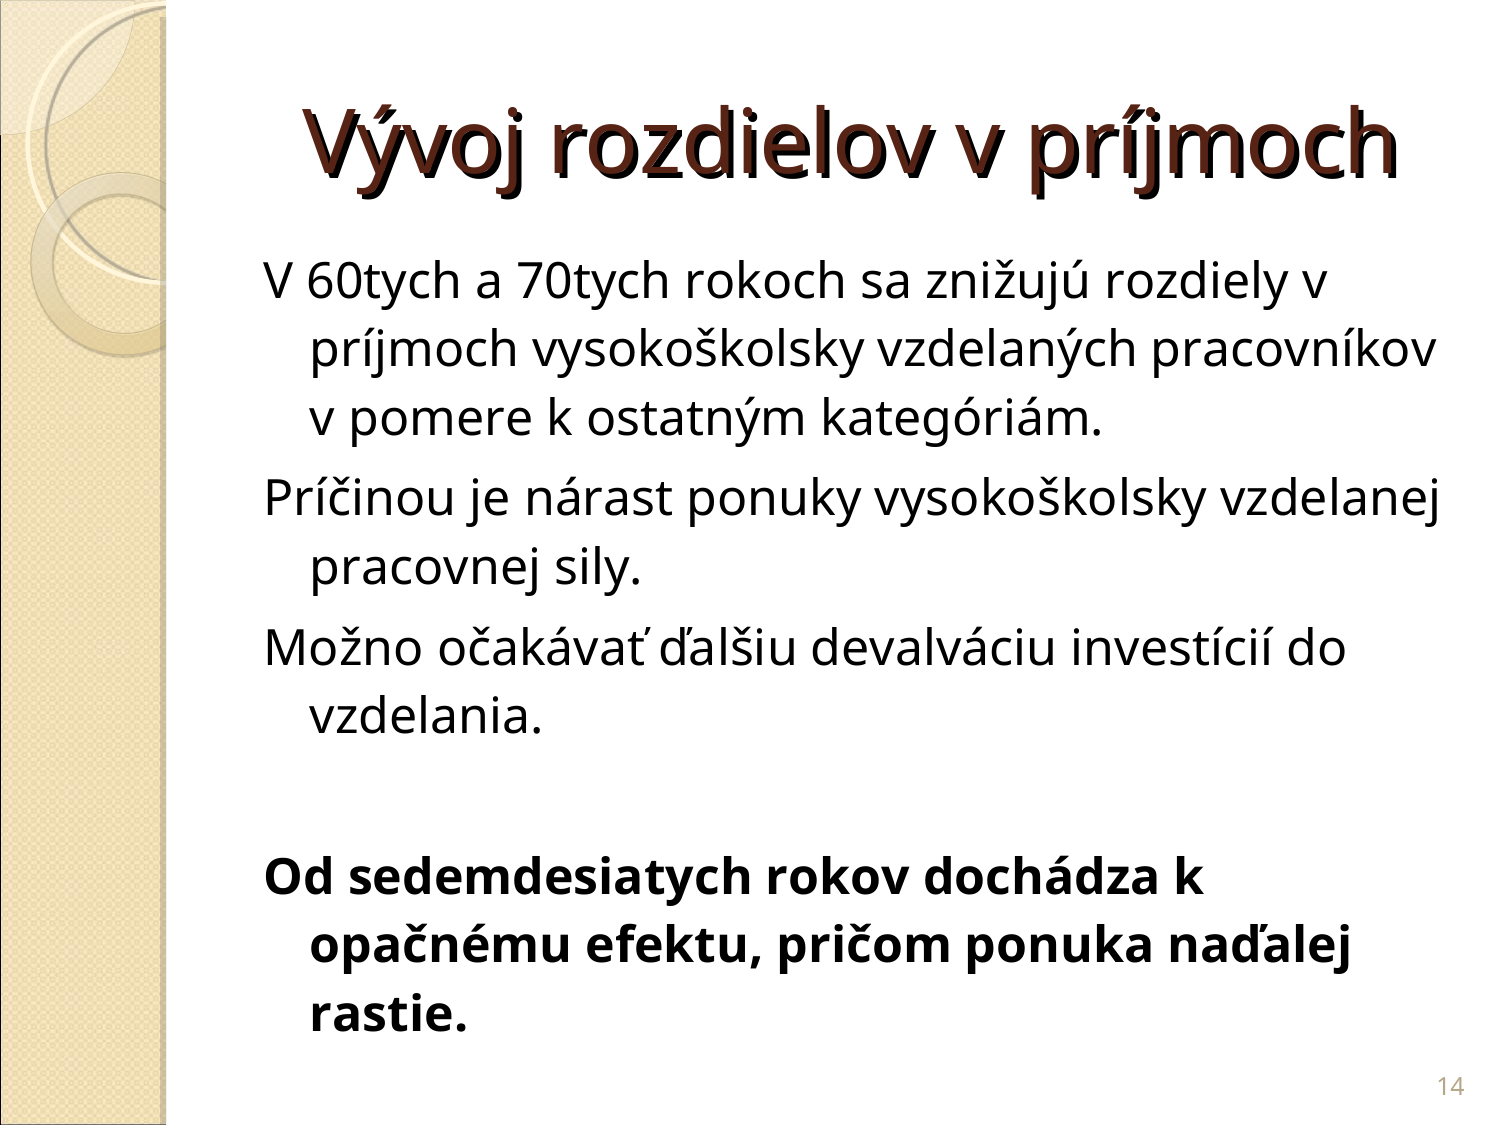

# Vývoj rozdielov v príjmoch
V 60tych a 70tych rokoch sa znižujú rozdiely v príjmoch vysokoškolsky vzdelaných pracovníkov v pomere k ostatným kategóriám.
Príčinou je nárast ponuky vysokoškolsky vzdelanej pracovnej sily.
Možno očakávať ďalšiu devalváciu investícií do vzdelania.
Od sedemdesiatych rokov dochádza k opačnému efektu, pričom ponuka naďalej rastie.